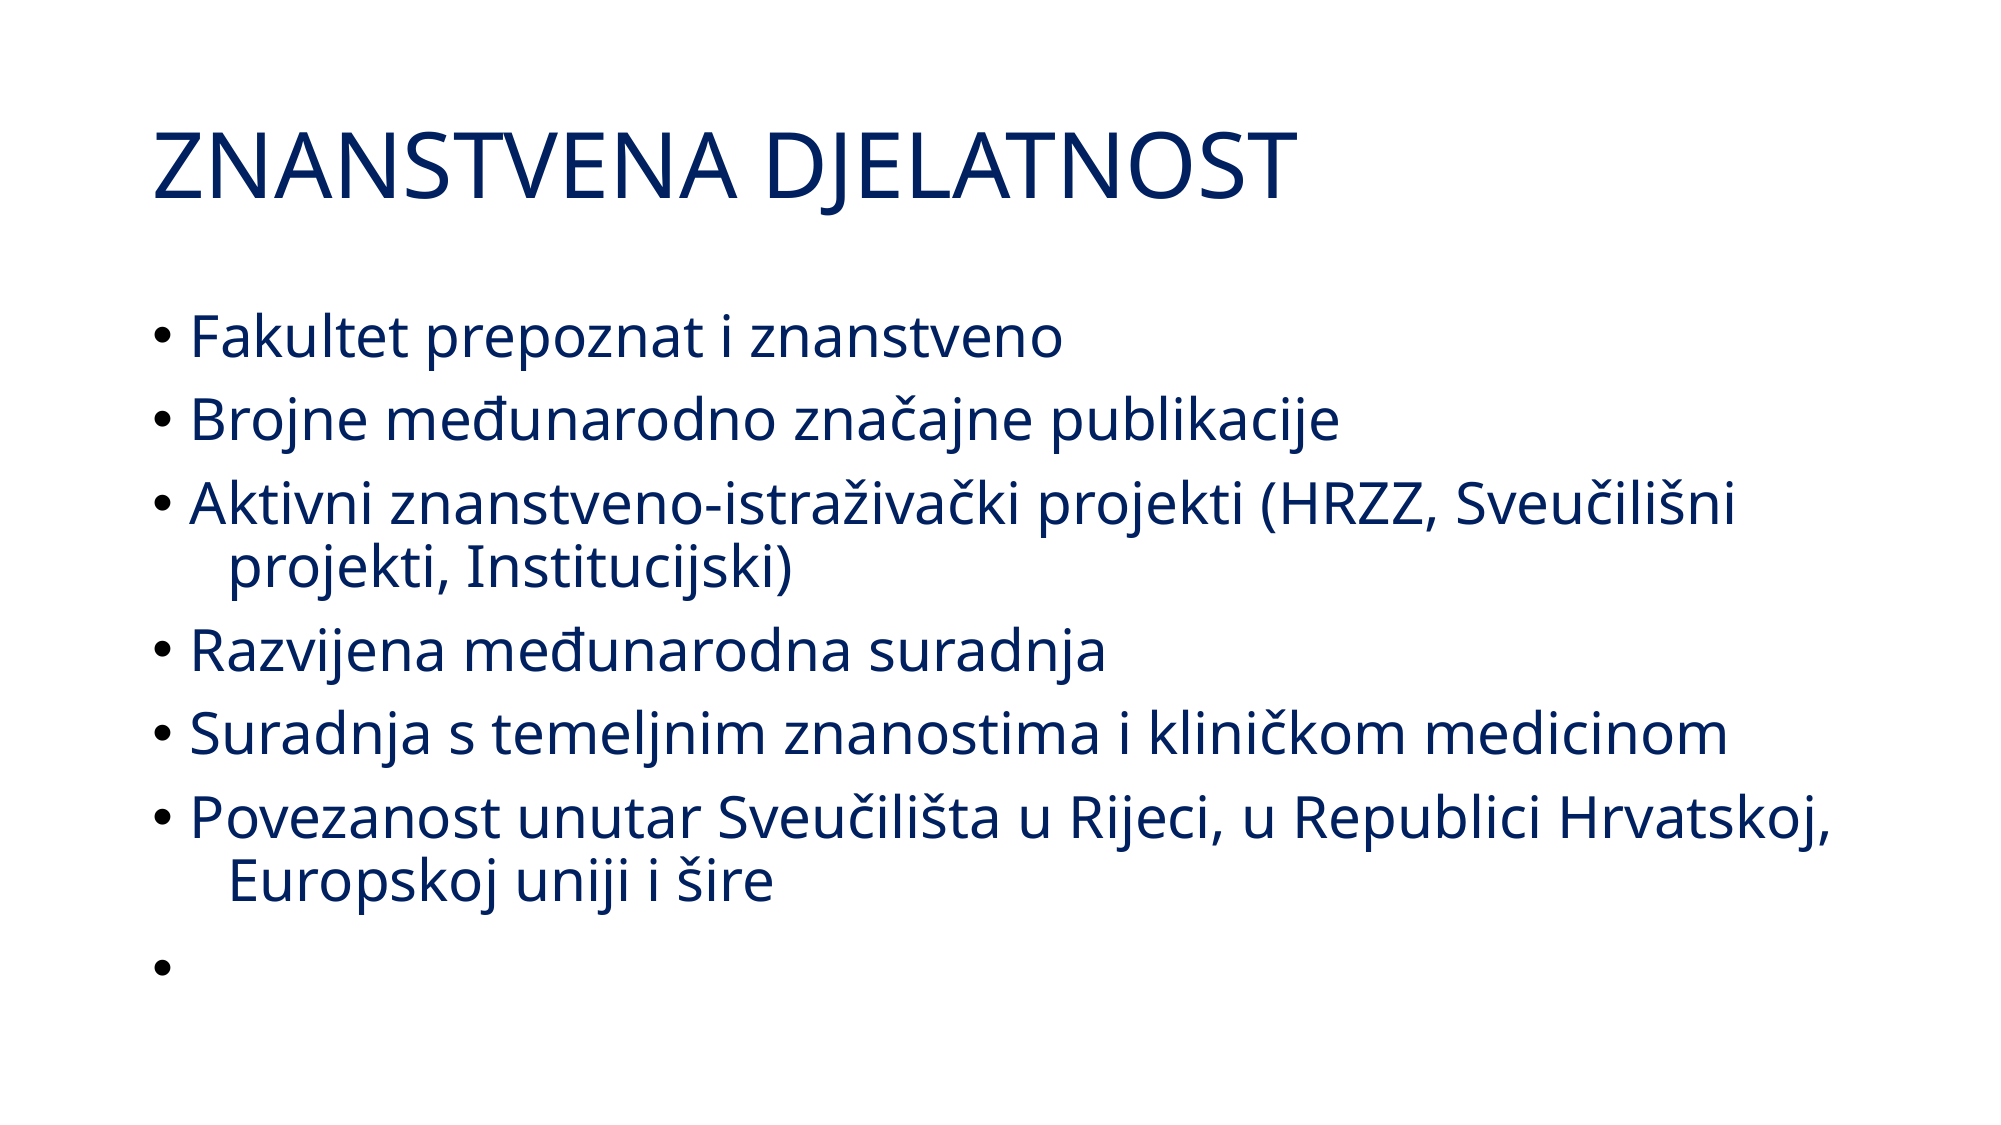

# ZNANSTVENA DJELATNOST
Fakultet prepoznat i znanstveno
Brojne međunarodno značajne publikacije
Aktivni znanstveno-istraživački projekti (HRZZ, Sveučilišni projekti, Institucijski)
Razvijena međunarodna suradnja
Suradnja s temeljnim znanostima i kliničkom medicinom
Povezanost unutar Sveučilišta u Rijeci, u Republici Hrvatskoj, Europskoj uniji i šire